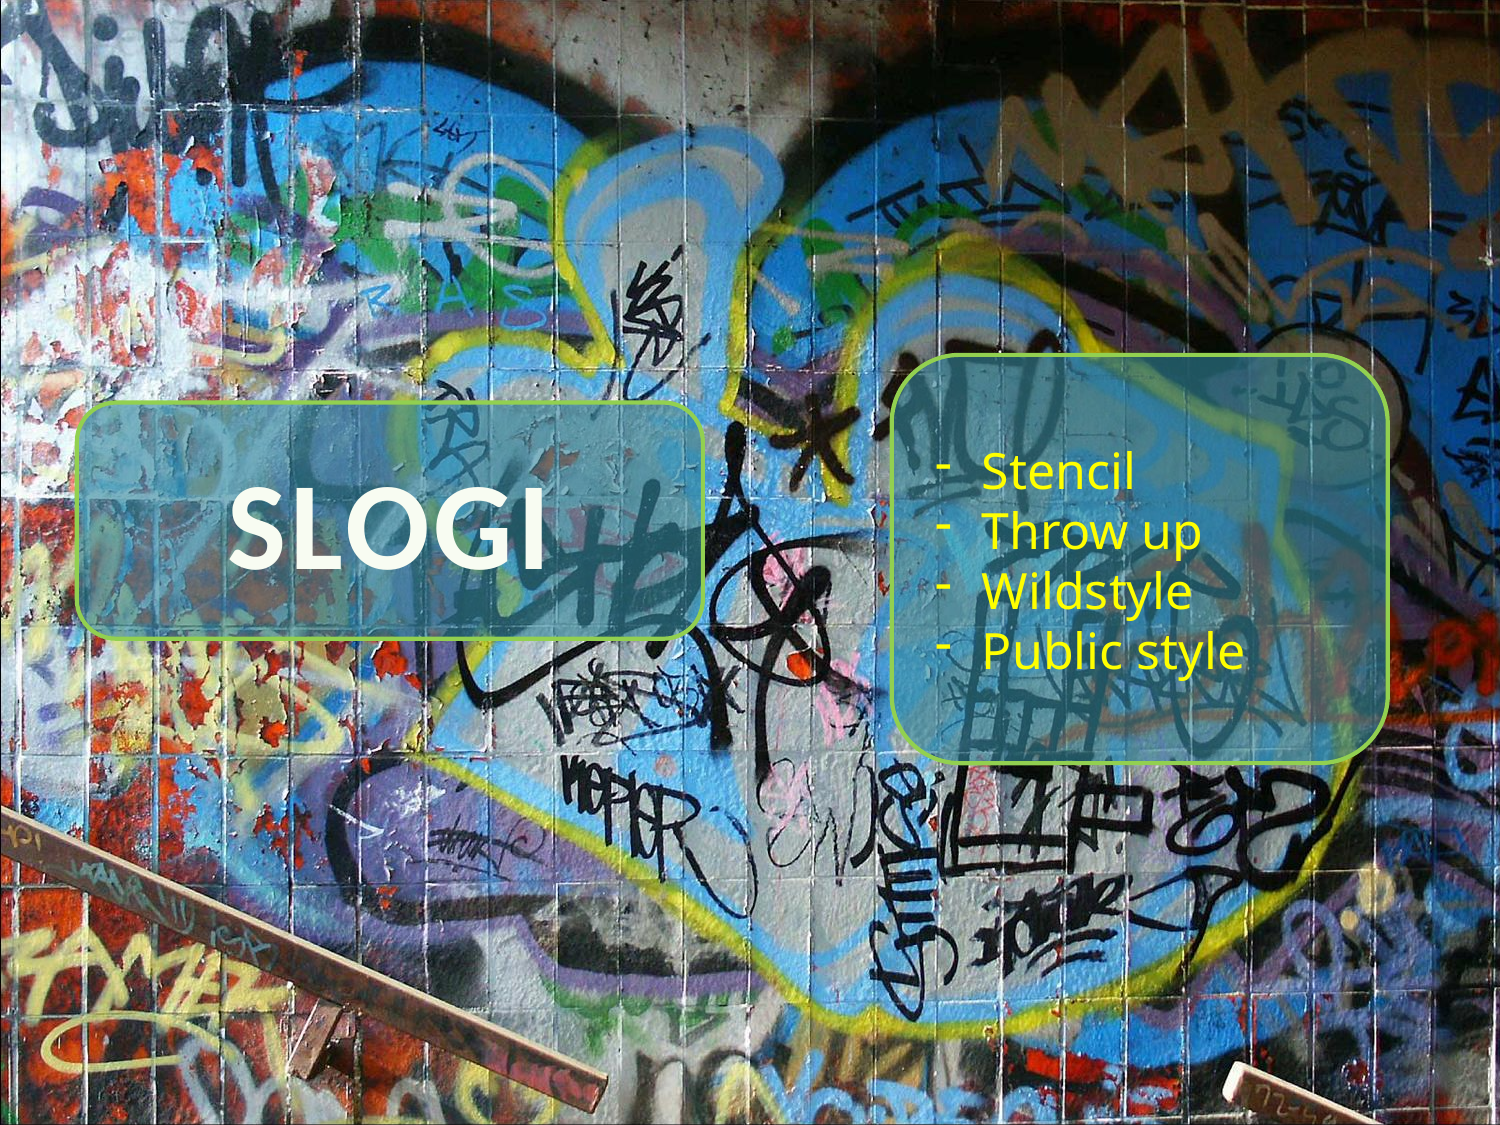

Stencil
Throw up
Wildstyle
Public style
SLOGI